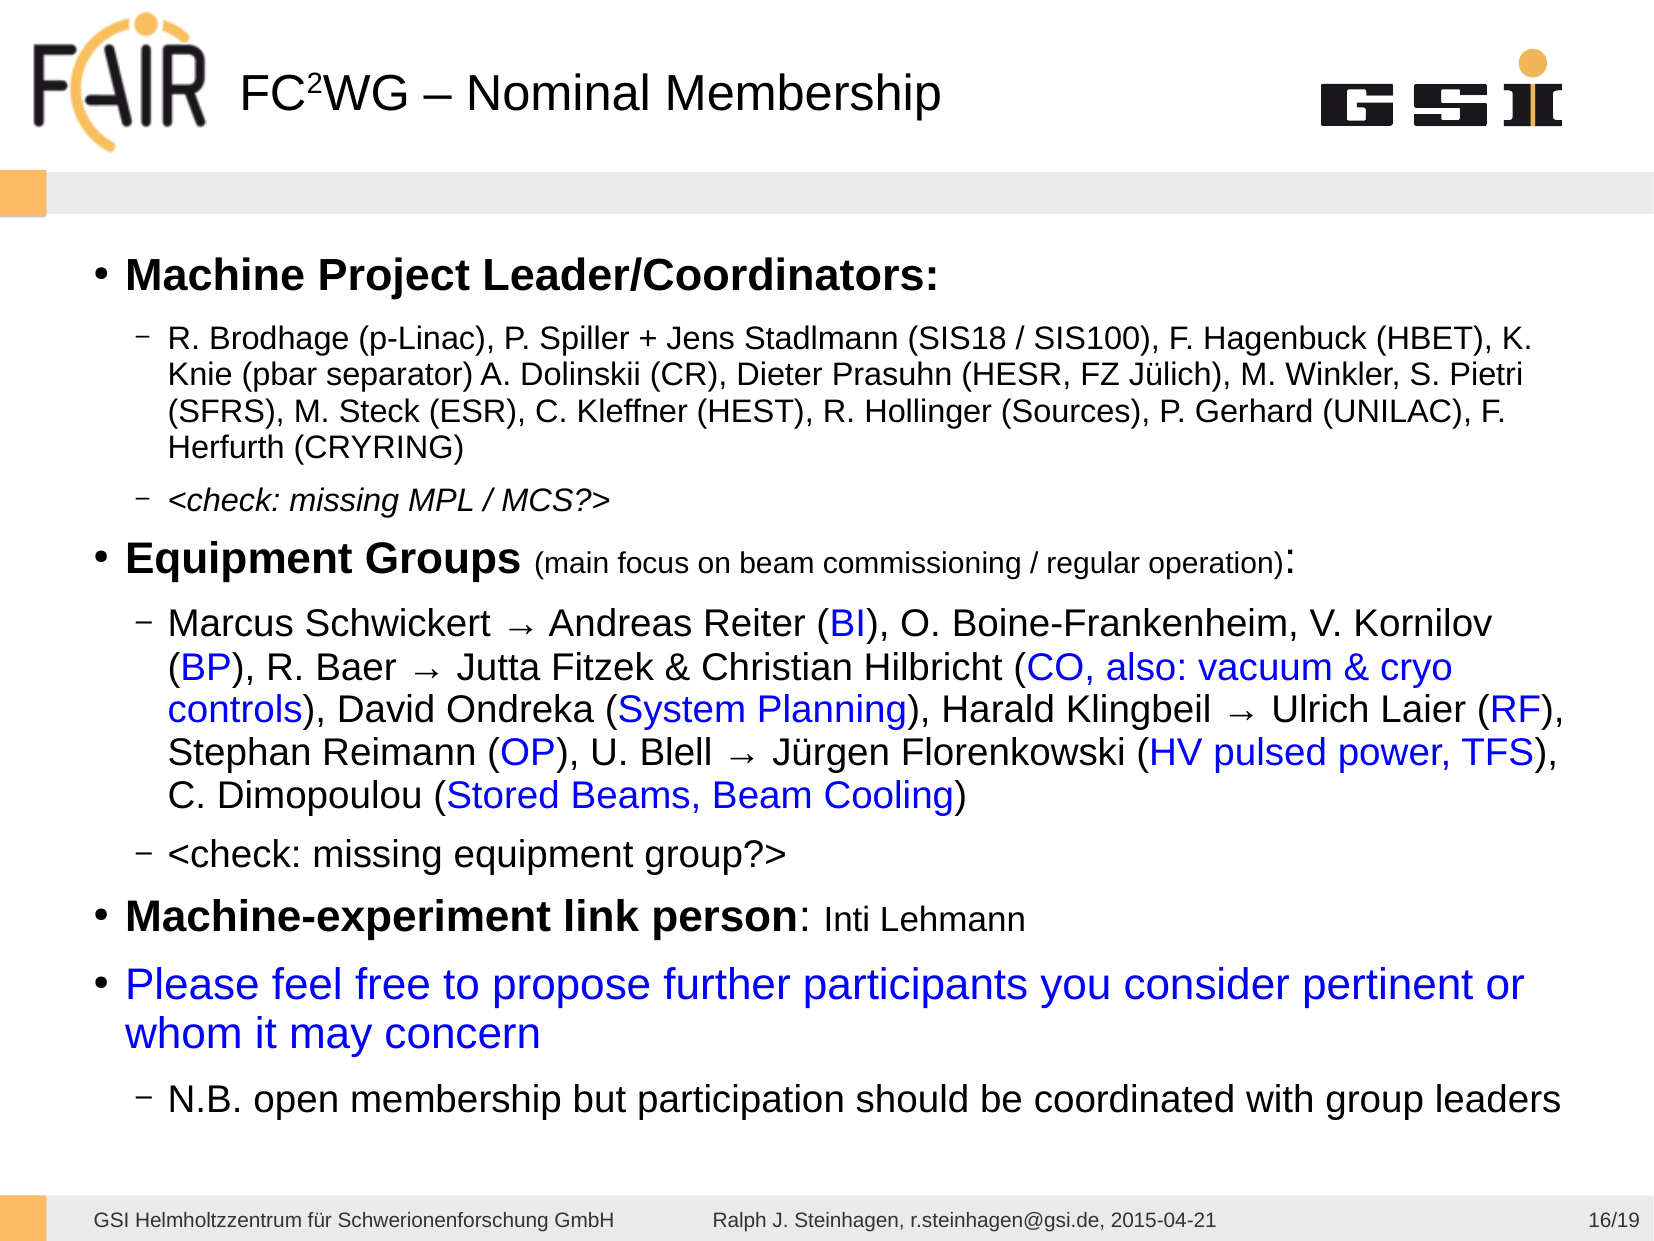

# FC2WG – Nominal Membership
Machine Project Leader/Coordinators:
R. Brodhage (p-Linac), P. Spiller + Jens Stadlmann (SIS18 / SIS100), F. Hagenbuck (HBET), K. Knie (pbar separator) A. Dolinskii (CR), Dieter Prasuhn (HESR, FZ Jülich), M. Winkler, S. Pietri (SFRS), M. Steck (ESR), C. Kleffner (HEST), R. Hollinger (Sources), P. Gerhard (UNILAC), F. Herfurth (CRYRING)
<check: missing MPL / MCS?>
Equipment Groups (main focus on beam commissioning / regular operation):
Marcus Schwickert → Andreas Reiter (BI), O. Boine-Frankenheim, V. Kornilov (BP), R. Baer → Jutta Fitzek & Christian Hilbricht (CO, also: vacuum & cryo controls), David Ondreka (System Planning), Harald Klingbeil → Ulrich Laier (RF), Stephan Reimann (OP), U. Blell → Jürgen Florenkowski (HV pulsed power, TFS), C. Dimopoulou (Stored Beams, Beam Cooling)
<check: missing equipment group?>
Machine-experiment link person: Inti Lehmann
Please feel free to propose further participants you consider pertinent or whom it may concern
N.B. open membership but participation should be coordinated with group leaders